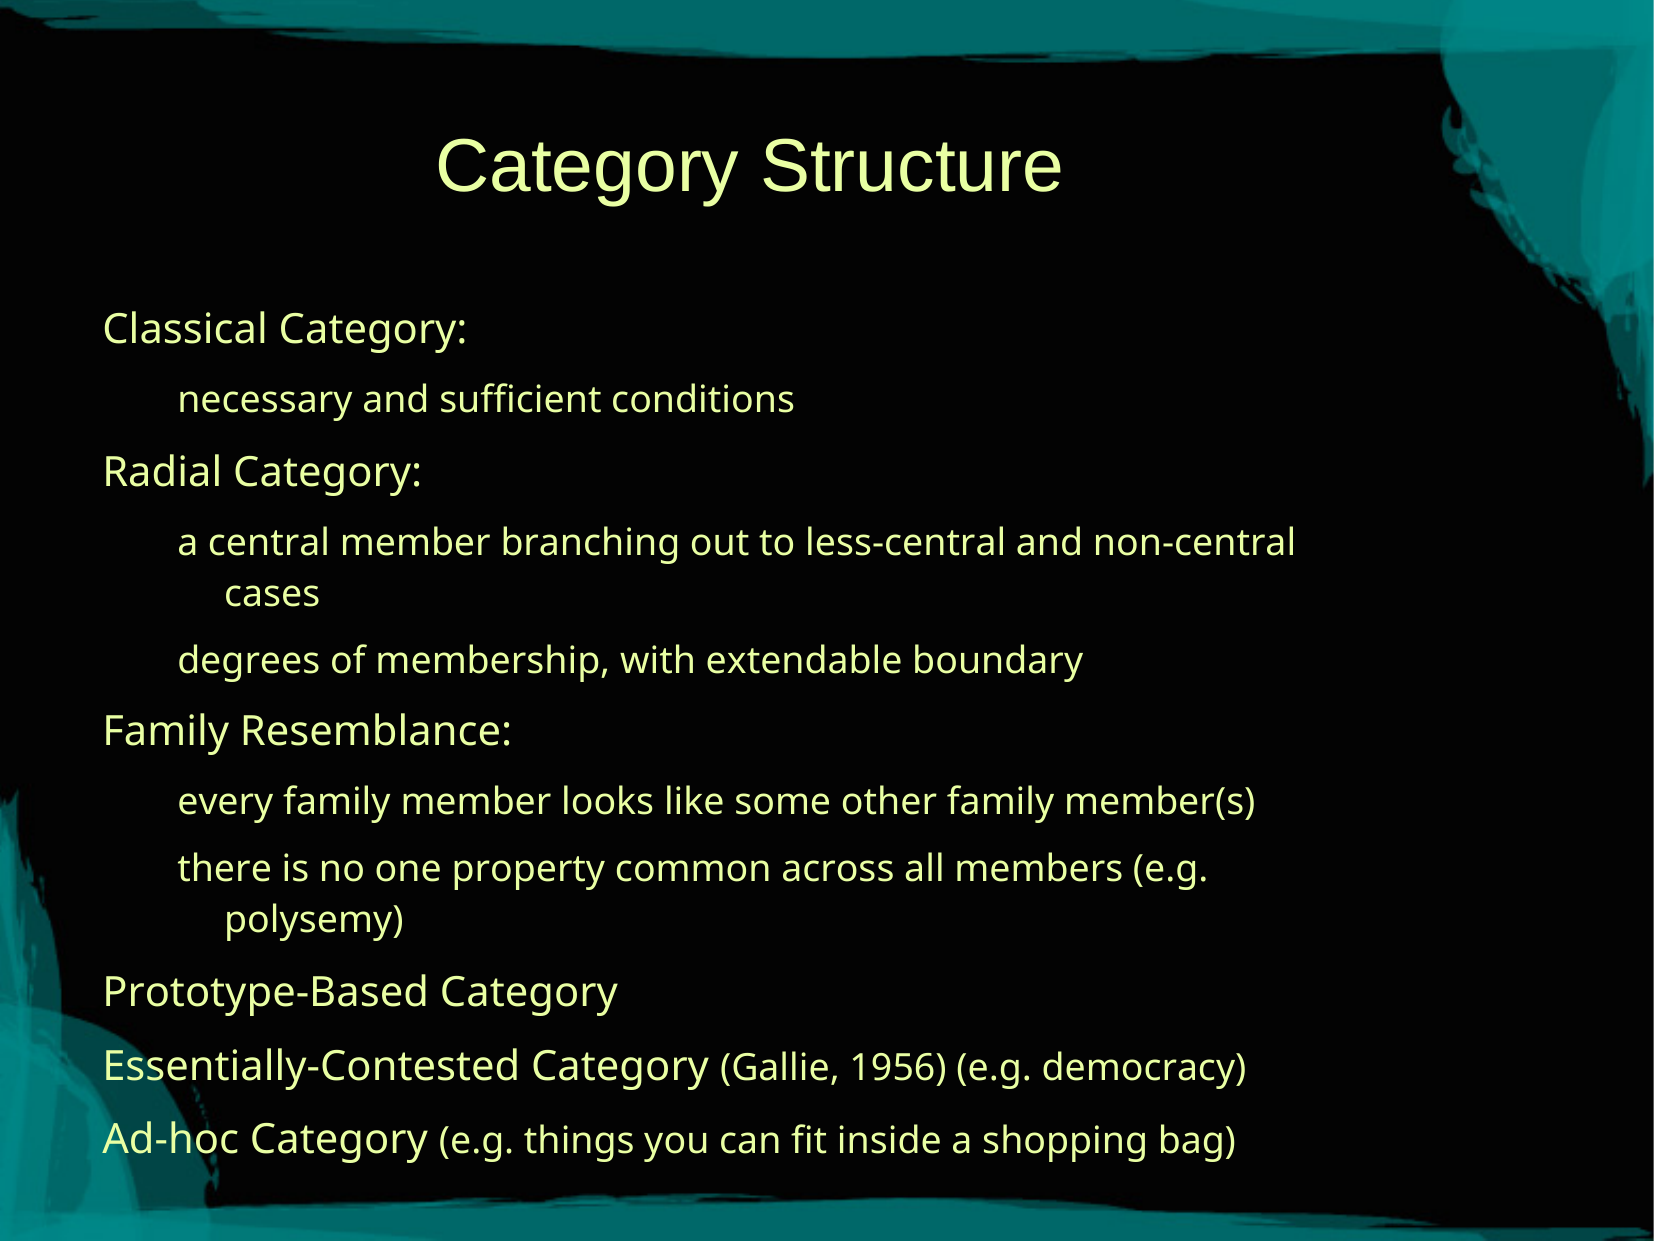

# Category Structure
Classical Category:
necessary and sufficient conditions
Radial Category:
a central member branching out to less-central and non-central cases
degrees of membership, with extendable boundary
Family Resemblance:
every family member looks like some other family member(s)
there is no one property common across all members (e.g. polysemy)
Prototype-Based Category
Essentially-Contested Category (Gallie, 1956) (e.g. democracy)
Ad-hoc Category (e.g. things you can fit inside a shopping bag)